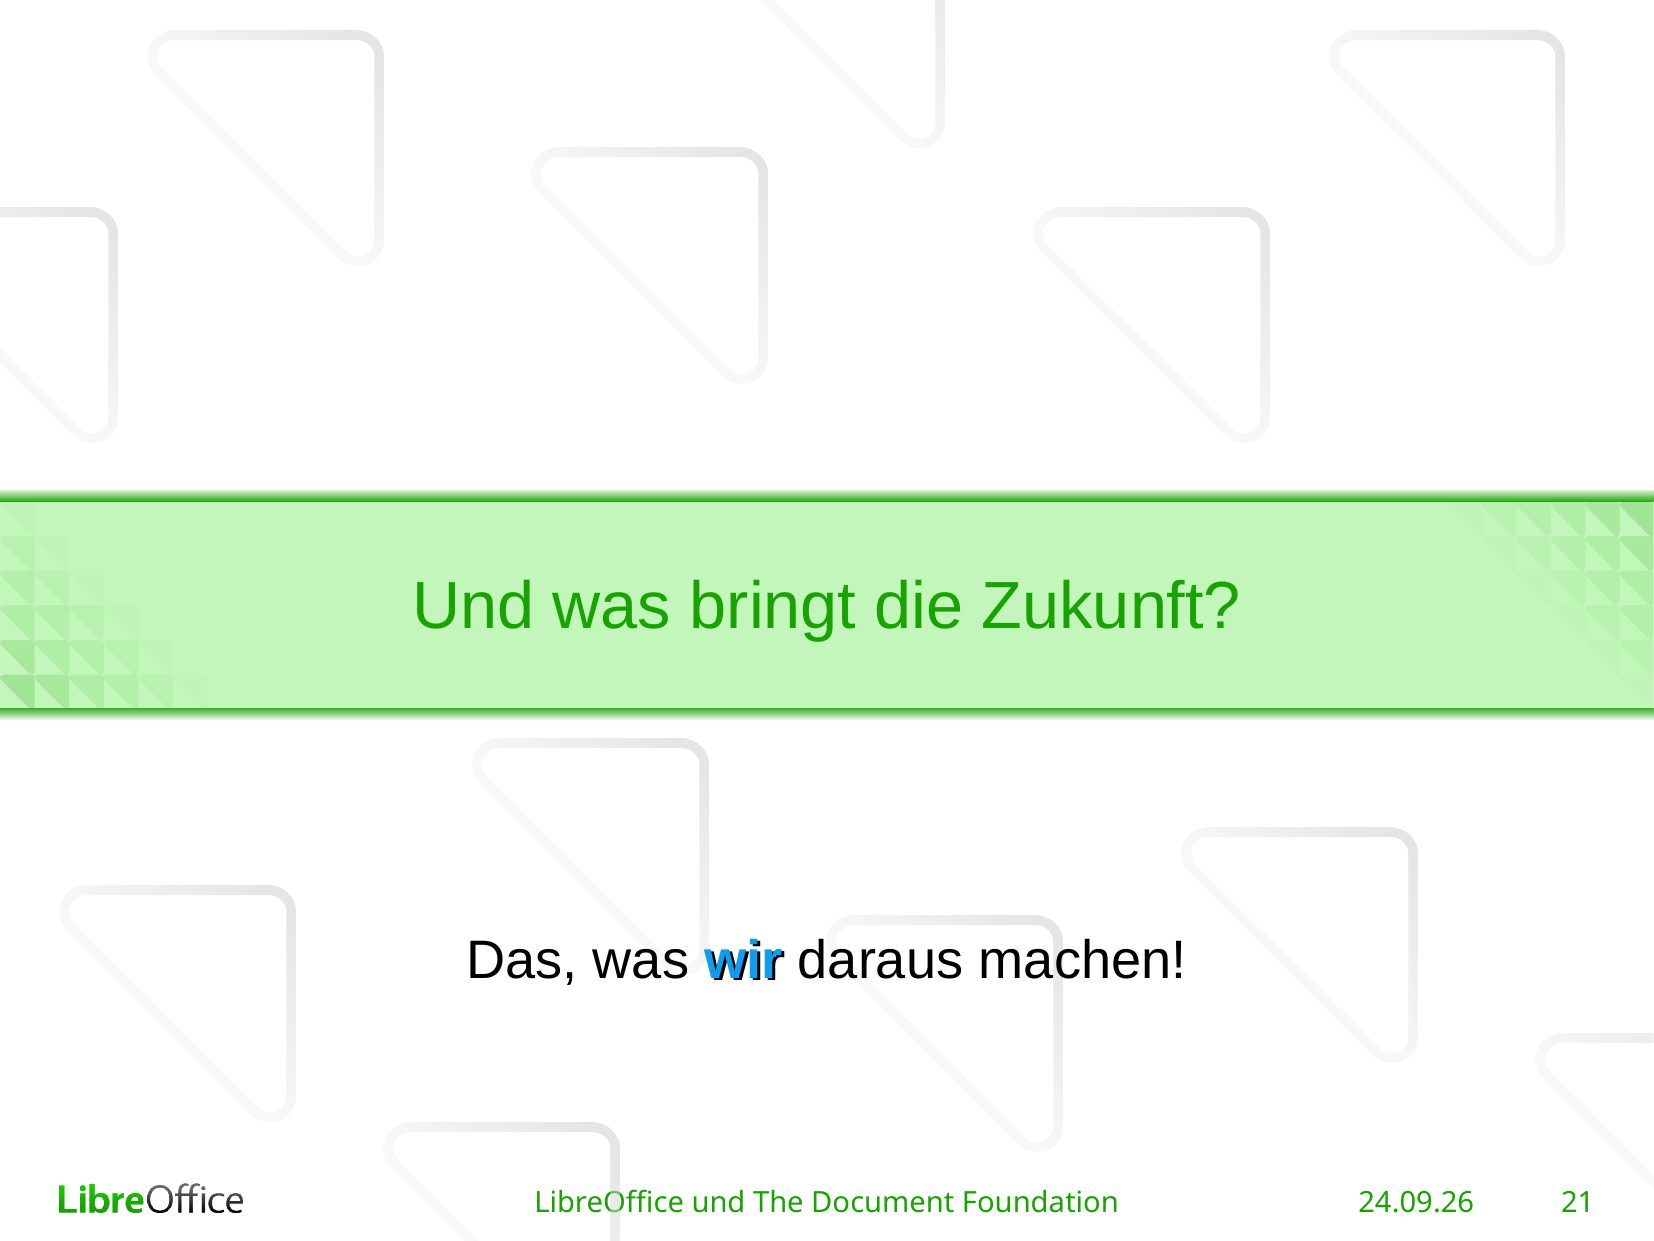

# Und was bringt die Zukunft?
Das, was wir daraus machen!
LibreOffice und The Document Foundation
21